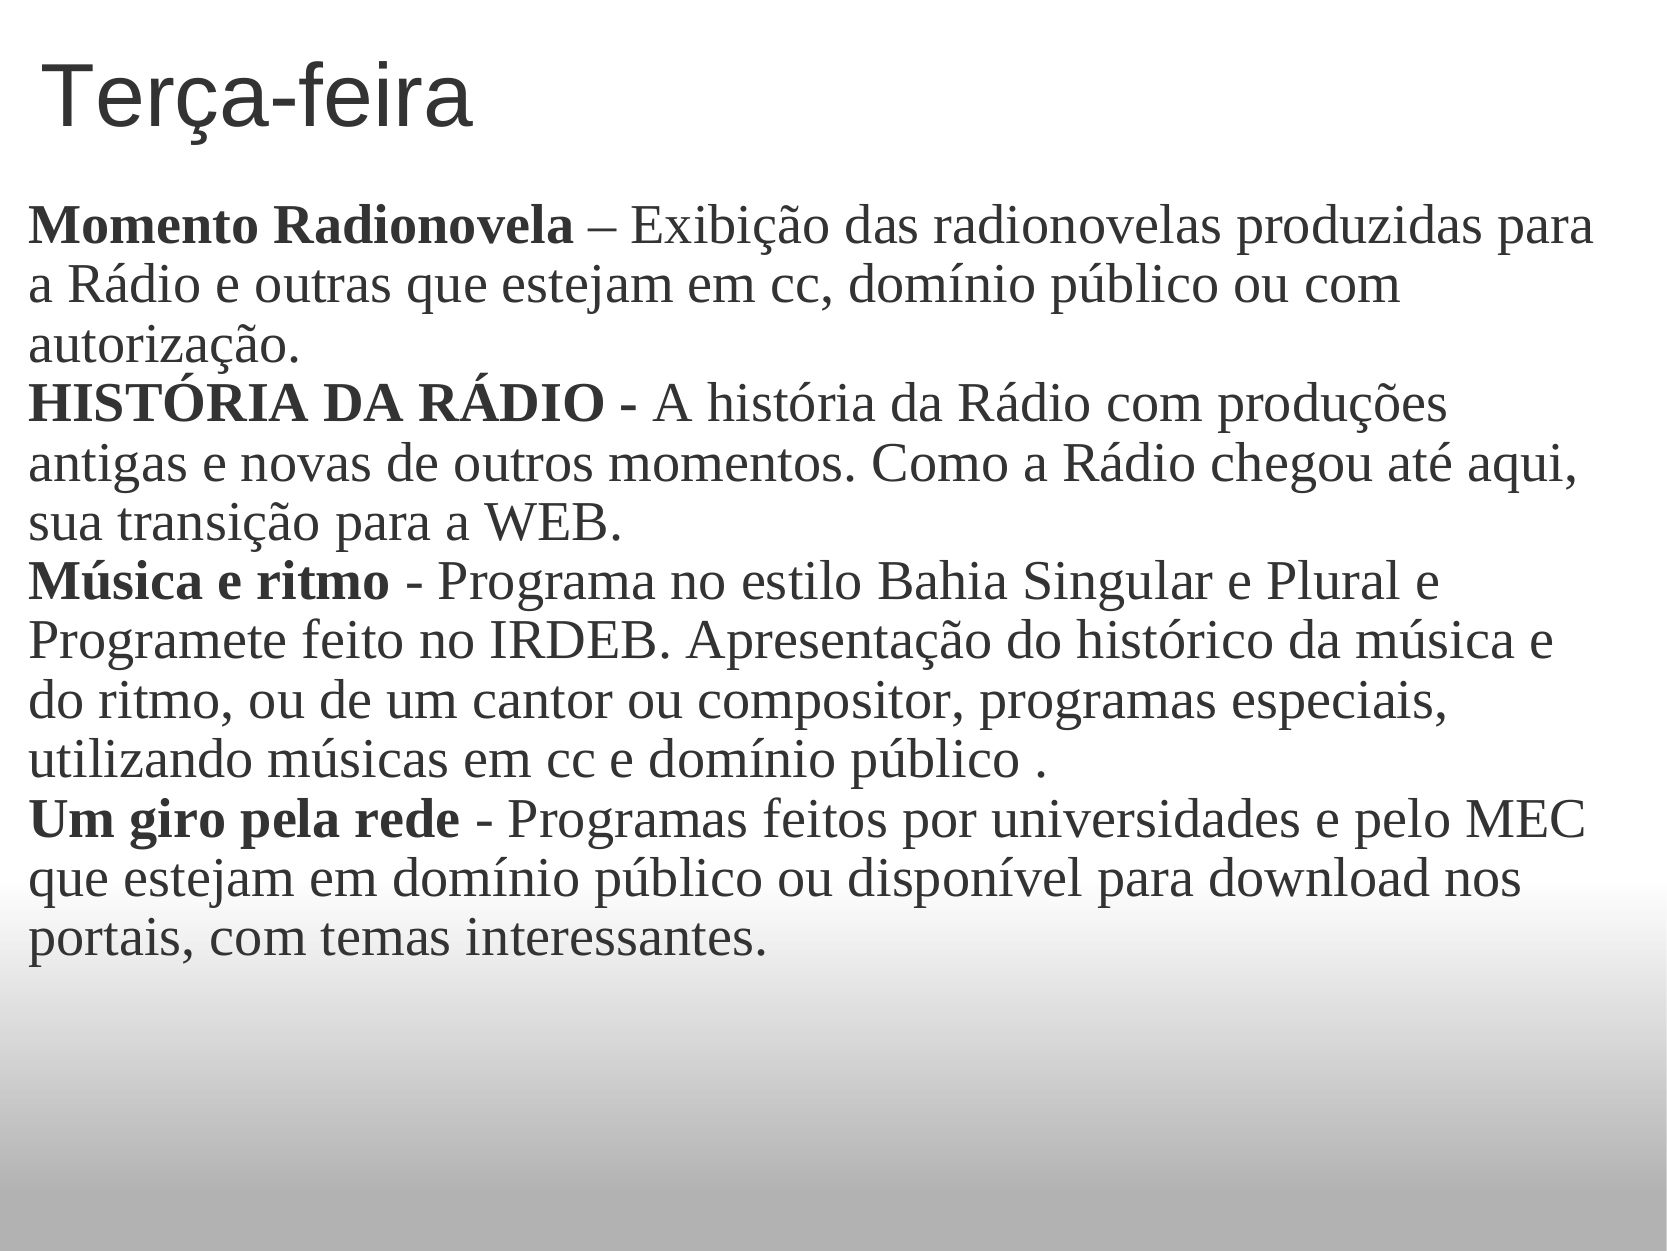

# Terça-feira
Momento Radionovela – Exibição das radionovelas produzidas para a Rádio e outras que estejam em cc, domínio público ou com autorização.
HISTÓRIA DA RÁDIO - A história da Rádio com produções antigas e novas de outros momentos. Como a Rádio chegou até aqui, sua transição para a WEB.
Música e ritmo - Programa no estilo Bahia Singular e Plural e Programete feito no IRDEB. Apresentação do histórico da música e do ritmo, ou de um cantor ou compositor, programas especiais, utilizando músicas em cc e domínio público .
Um giro pela rede - Programas feitos por universidades e pelo MEC que estejam em domínio público ou disponível para download nos portais, com temas interessantes.